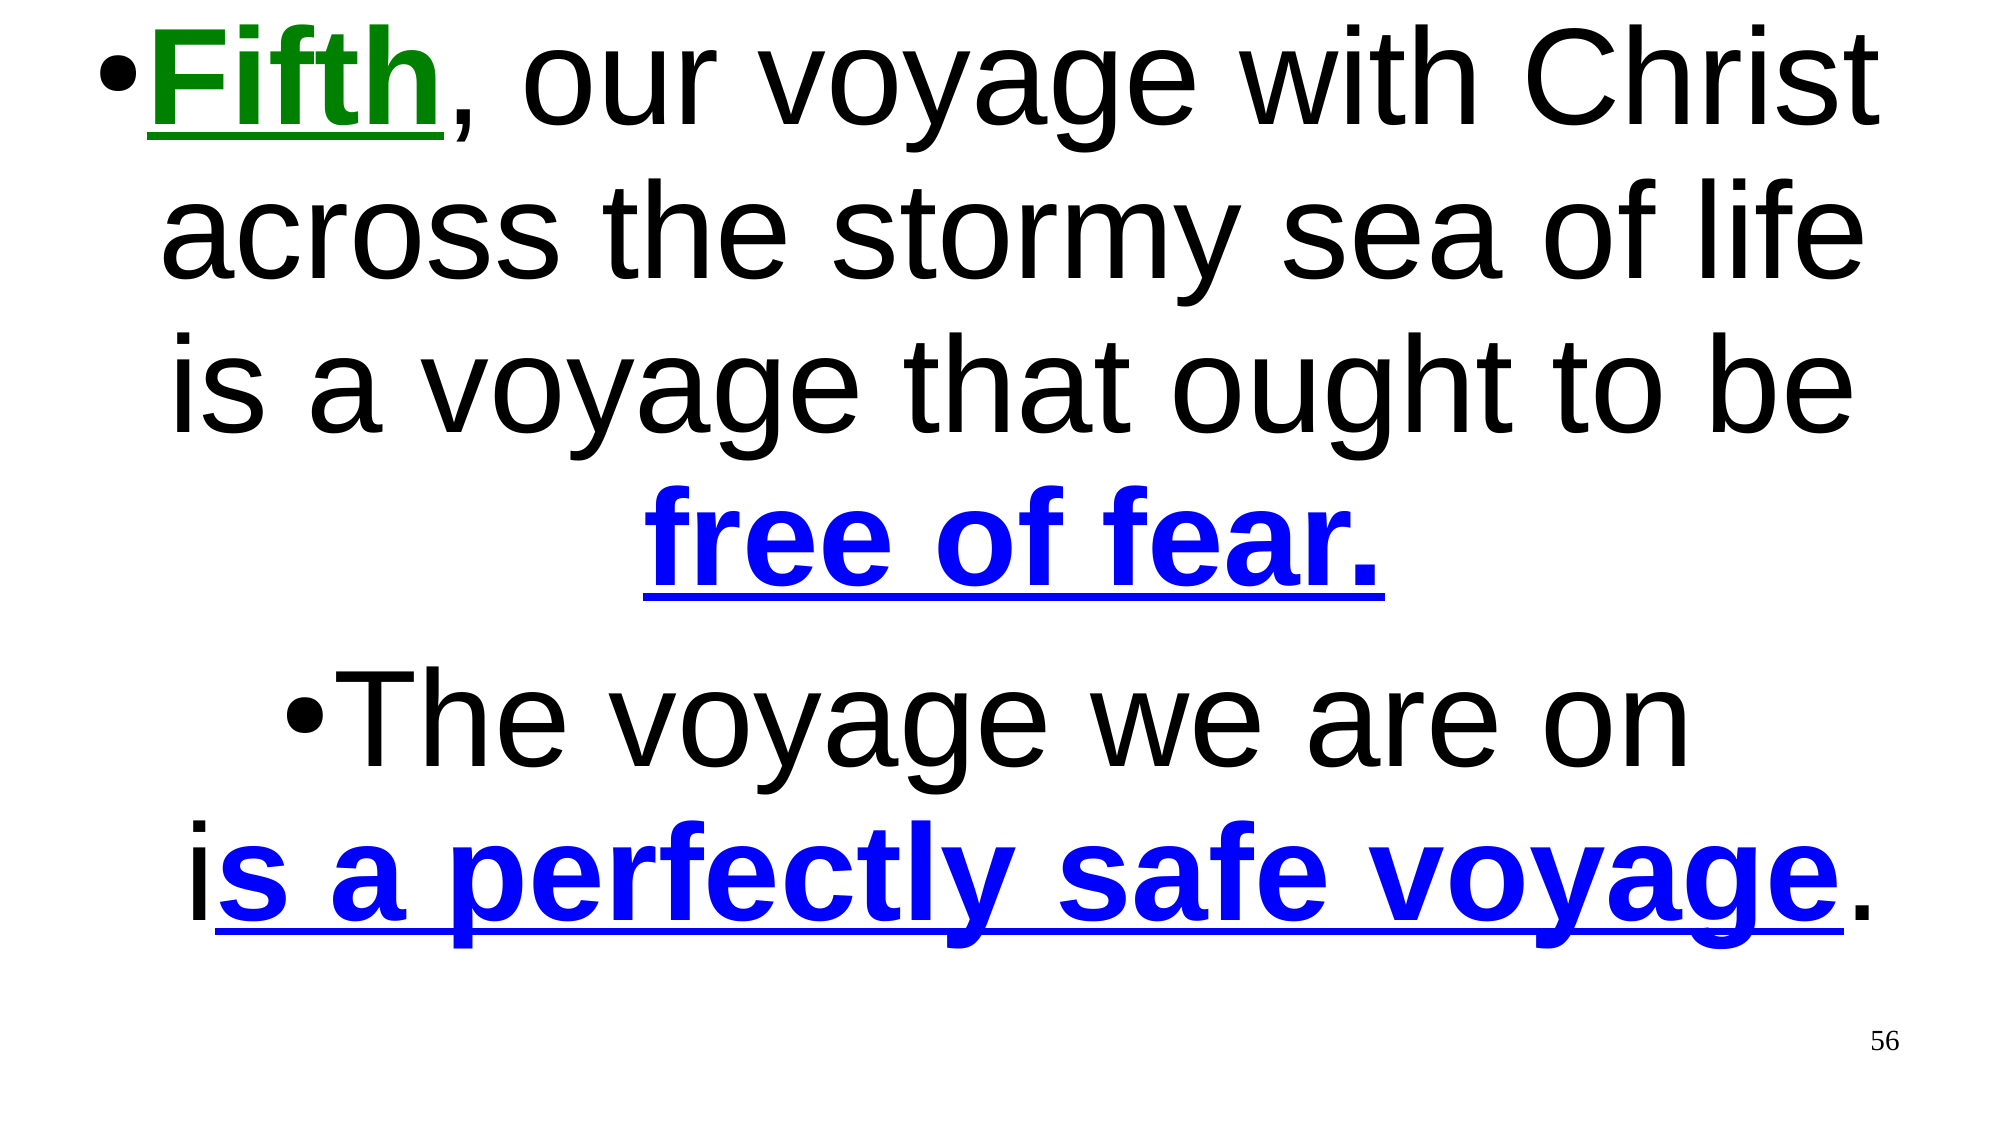

# Fifth, our voyage with Christ across the stormy sea of life is a voyage that ought to be free of fear.
The voyage we are on
is a perfectly safe voyage.
56